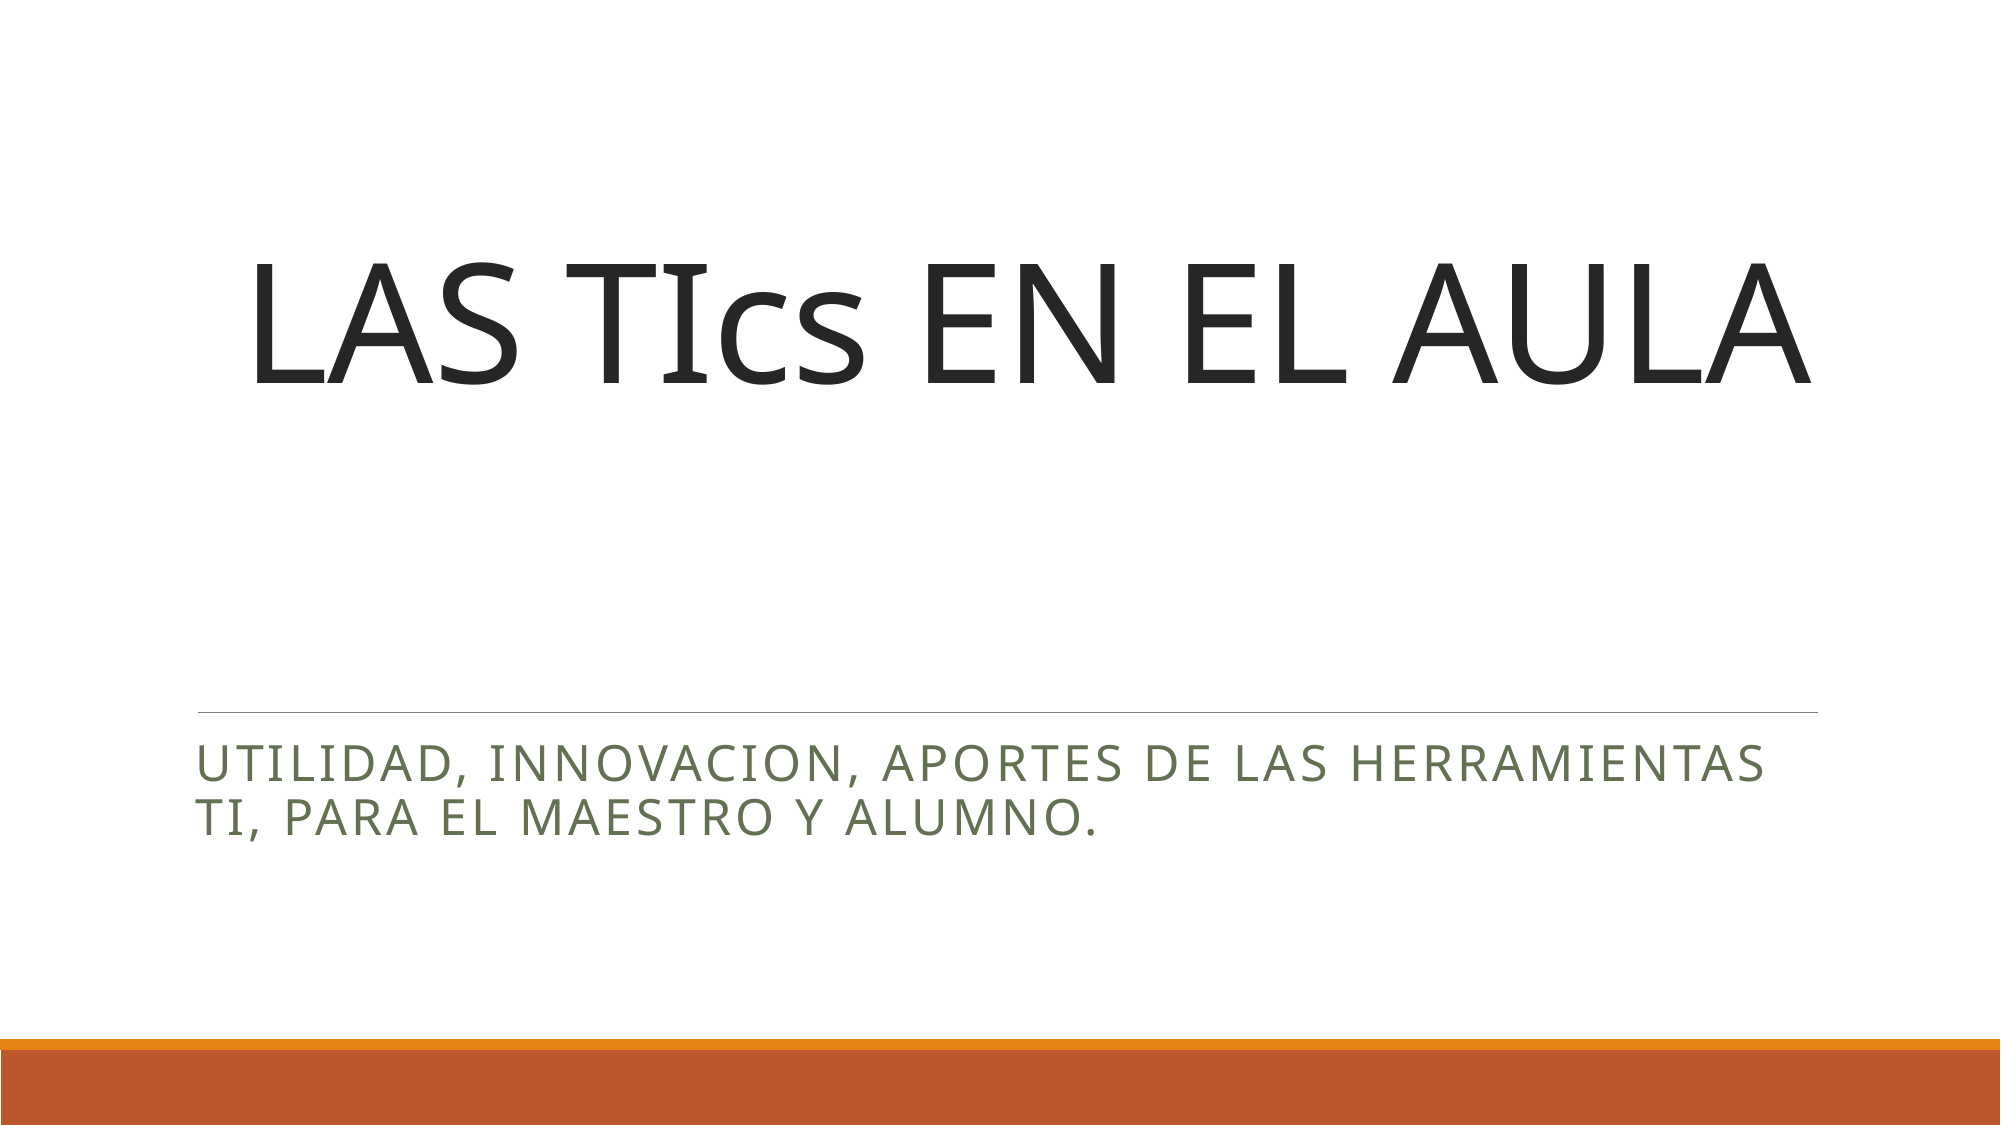

# LAS TIcs EN EL AULA
UTILIDAD, INNOVACION, APORTES DE LAS HERRAMIENTAS ti, PARA EL MAESTRO Y ALUMNO.